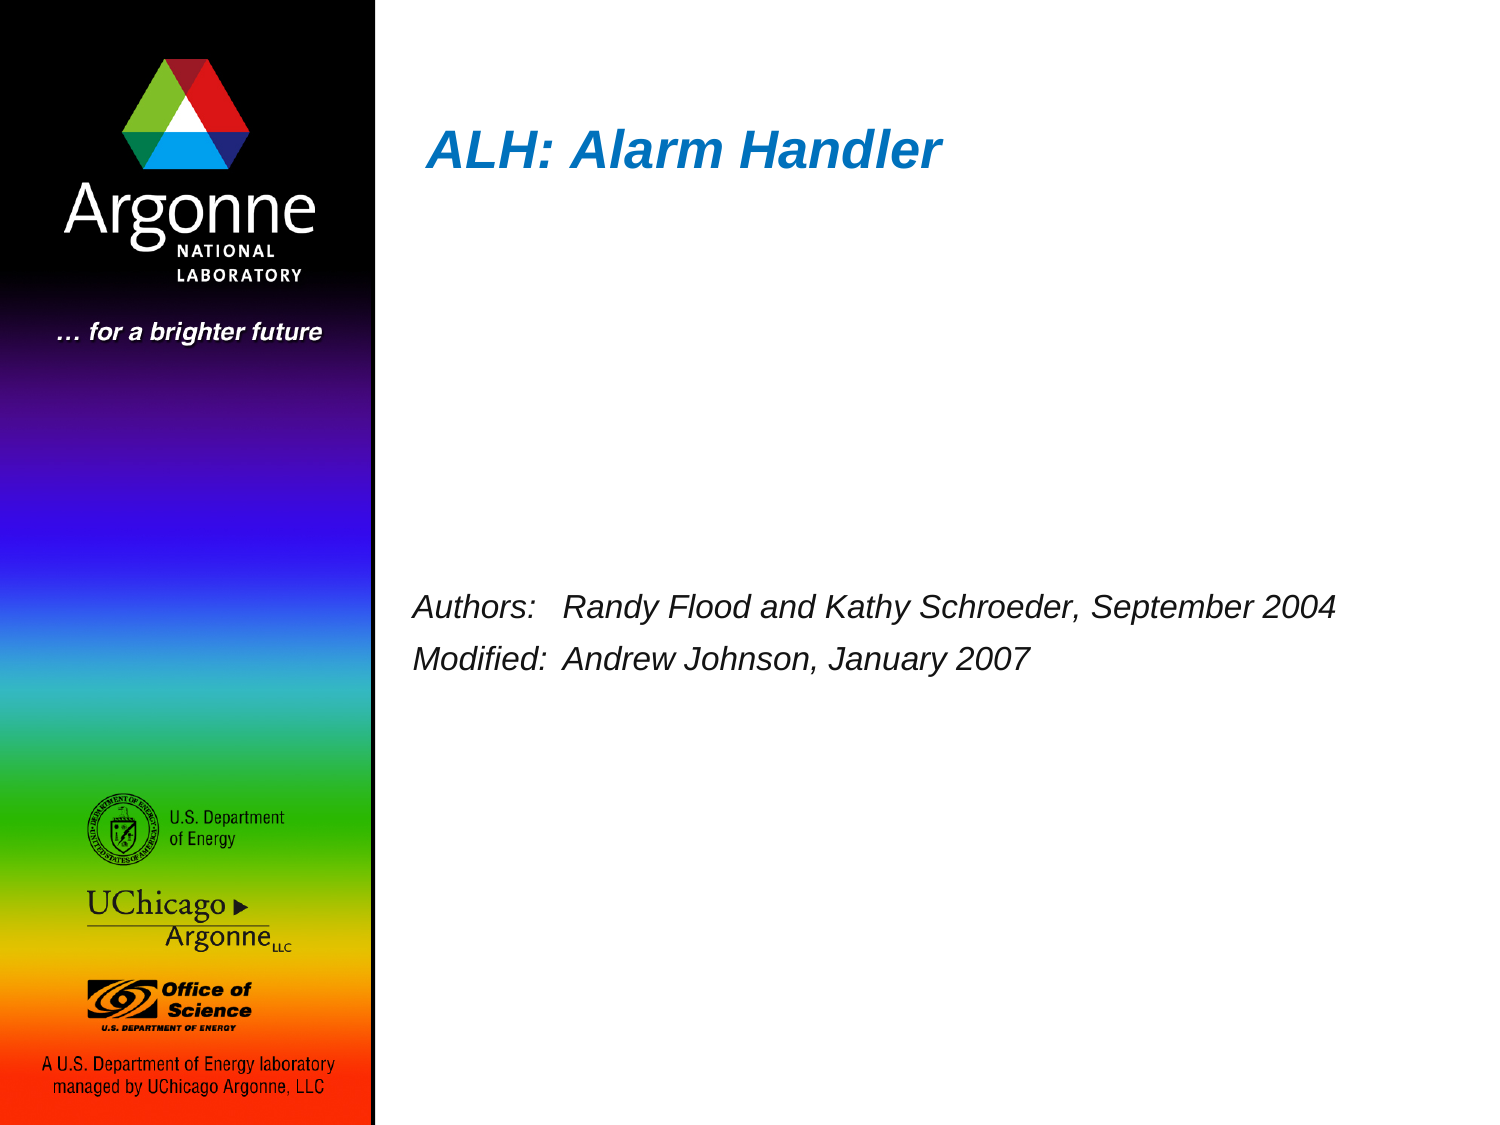

# ALH: Alarm Handler
Authors:	Randy Flood and Kathy Schroeder, September 2004
Modified:	Andrew Johnson, January 2007